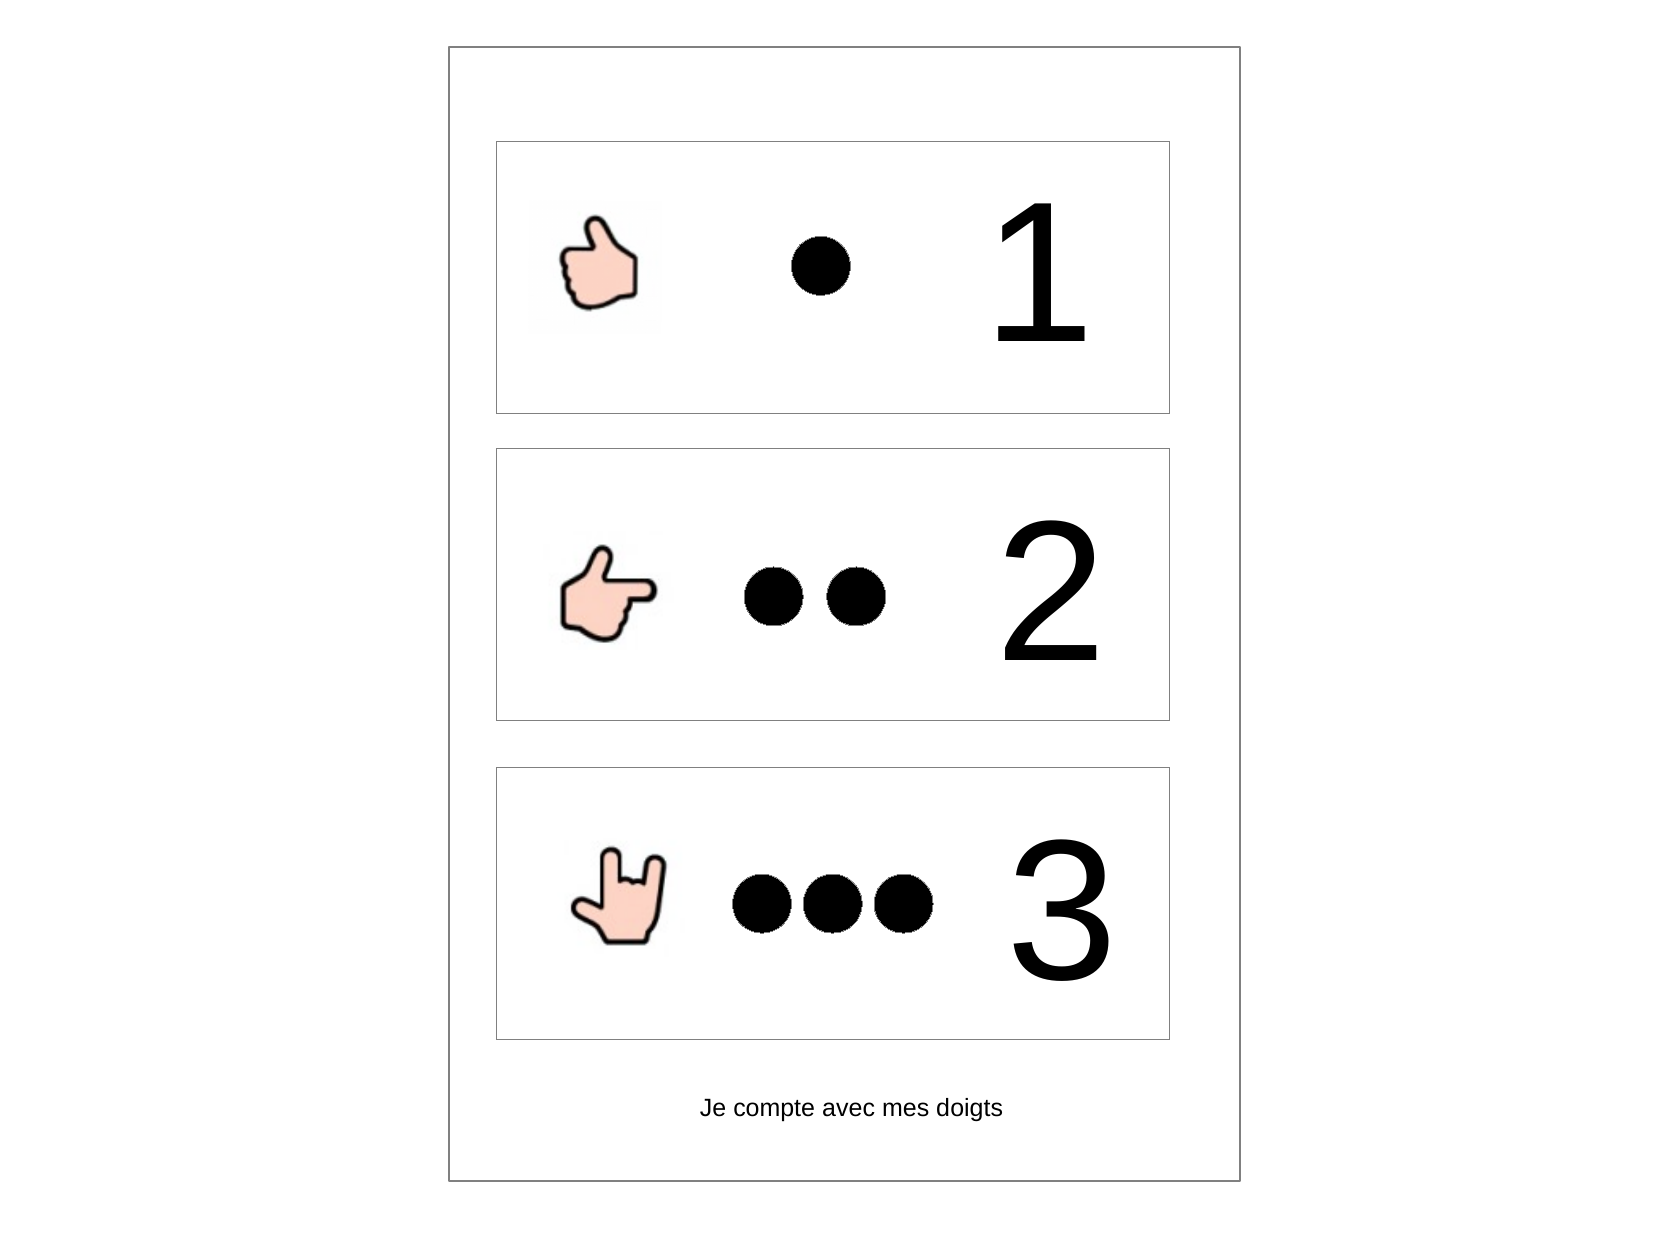

1
2
3
Je compte avec mes doigts